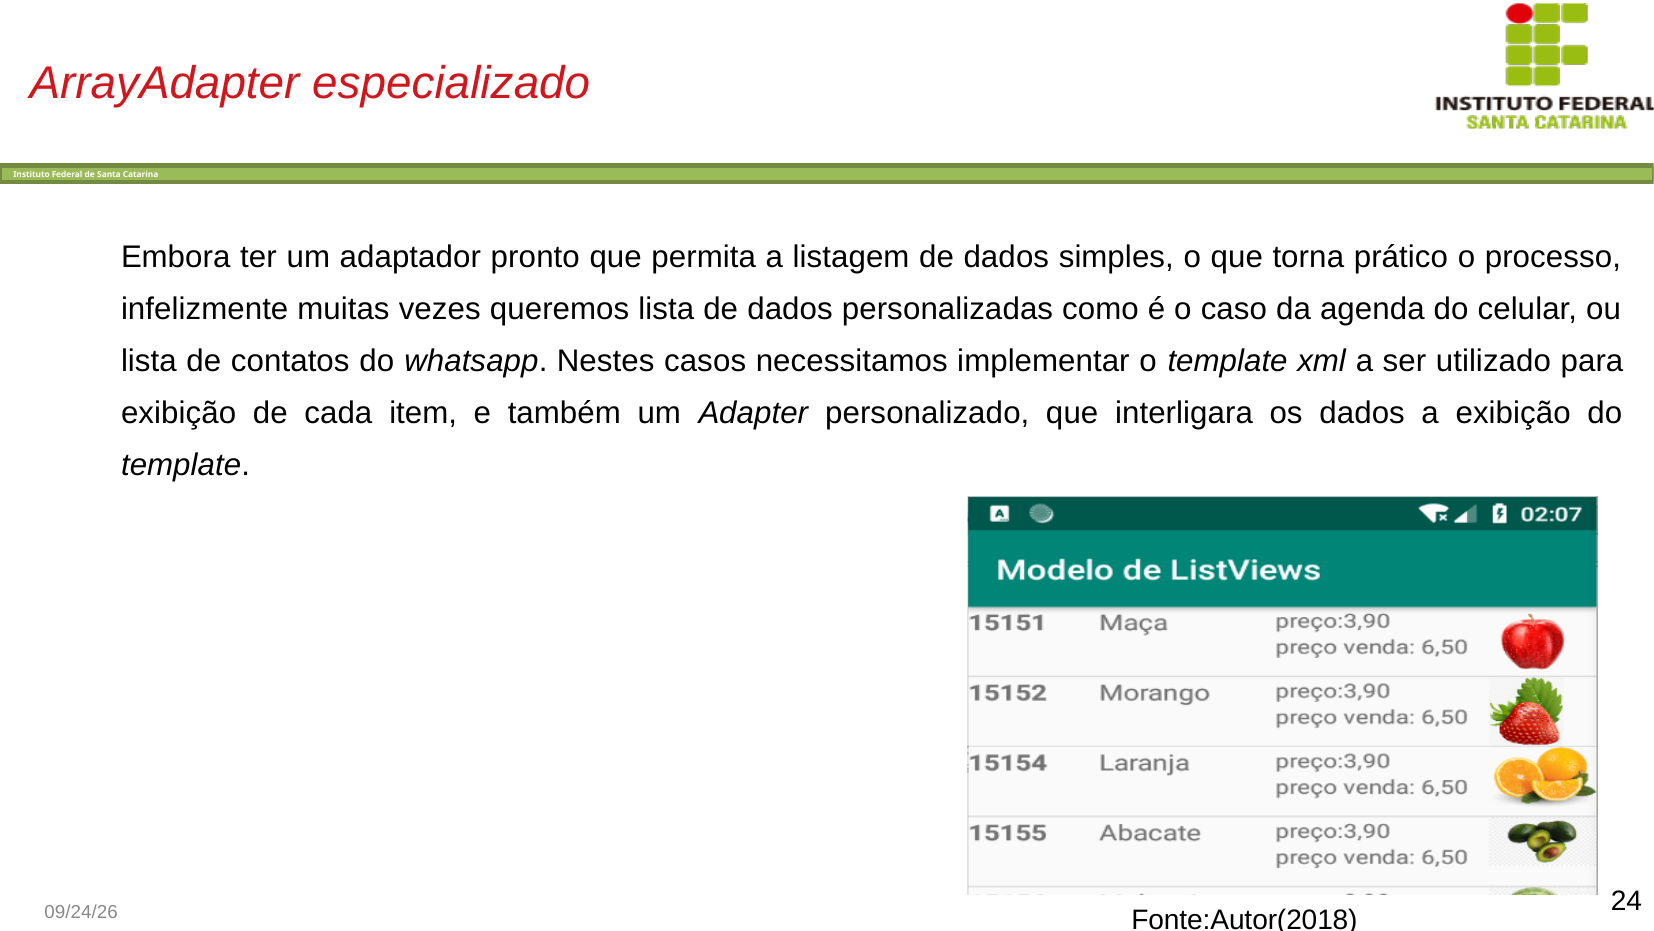

# ArrayAdapter especializado
Embora ter um adaptador pronto que permita a listagem de dados simples, o que torna prático o processo, infelizmente muitas vezes queremos lista de dados personalizadas como é o caso da agenda do celular, ou lista de contatos do whatsapp. Nestes casos necessitamos implementar o template xml a ser utilizado para exibição de cada item, e também um Adapter personalizado, que interligara os dados a exibição do template.
Fonte:Autor(2018)